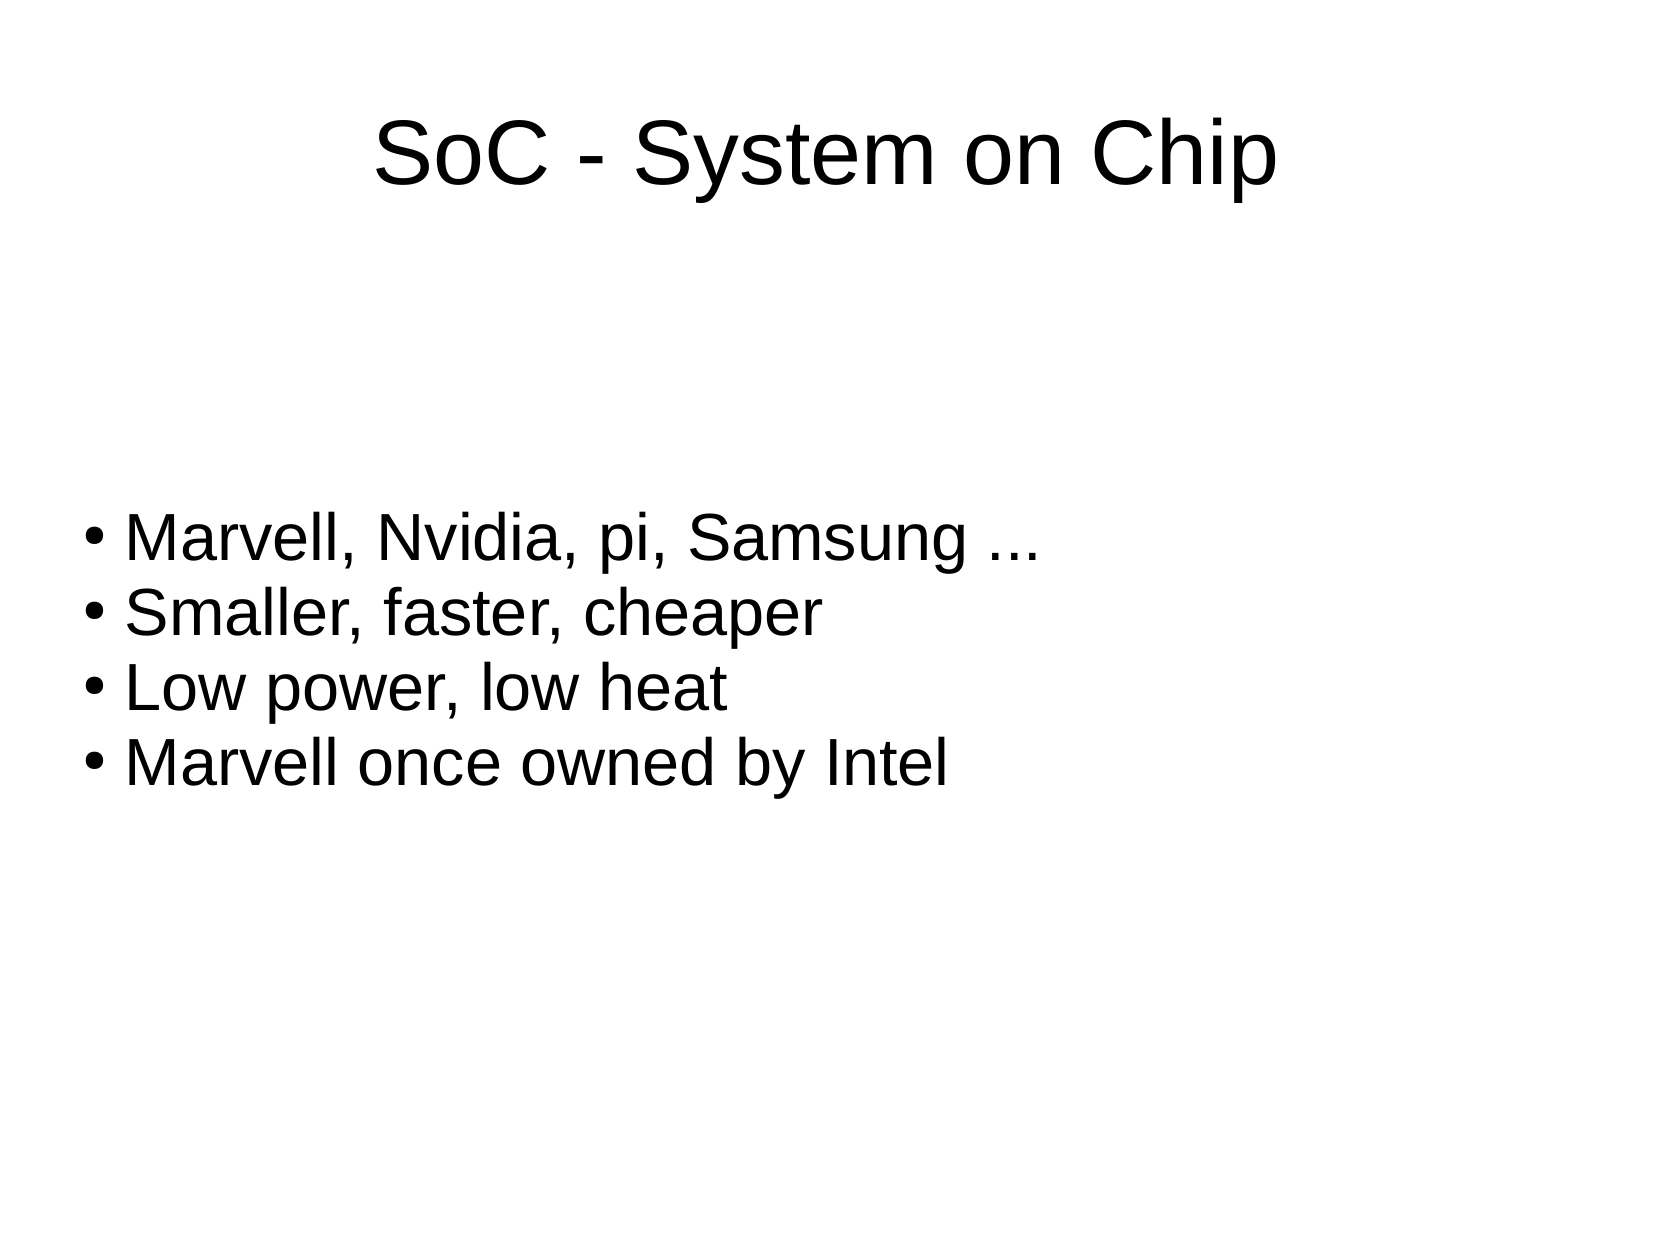

# SoC - System on Chip
 Marvell, Nvidia, pi, Samsung ...
 Smaller, faster, cheaper
 Low power, low heat
 Marvell once owned by Intel